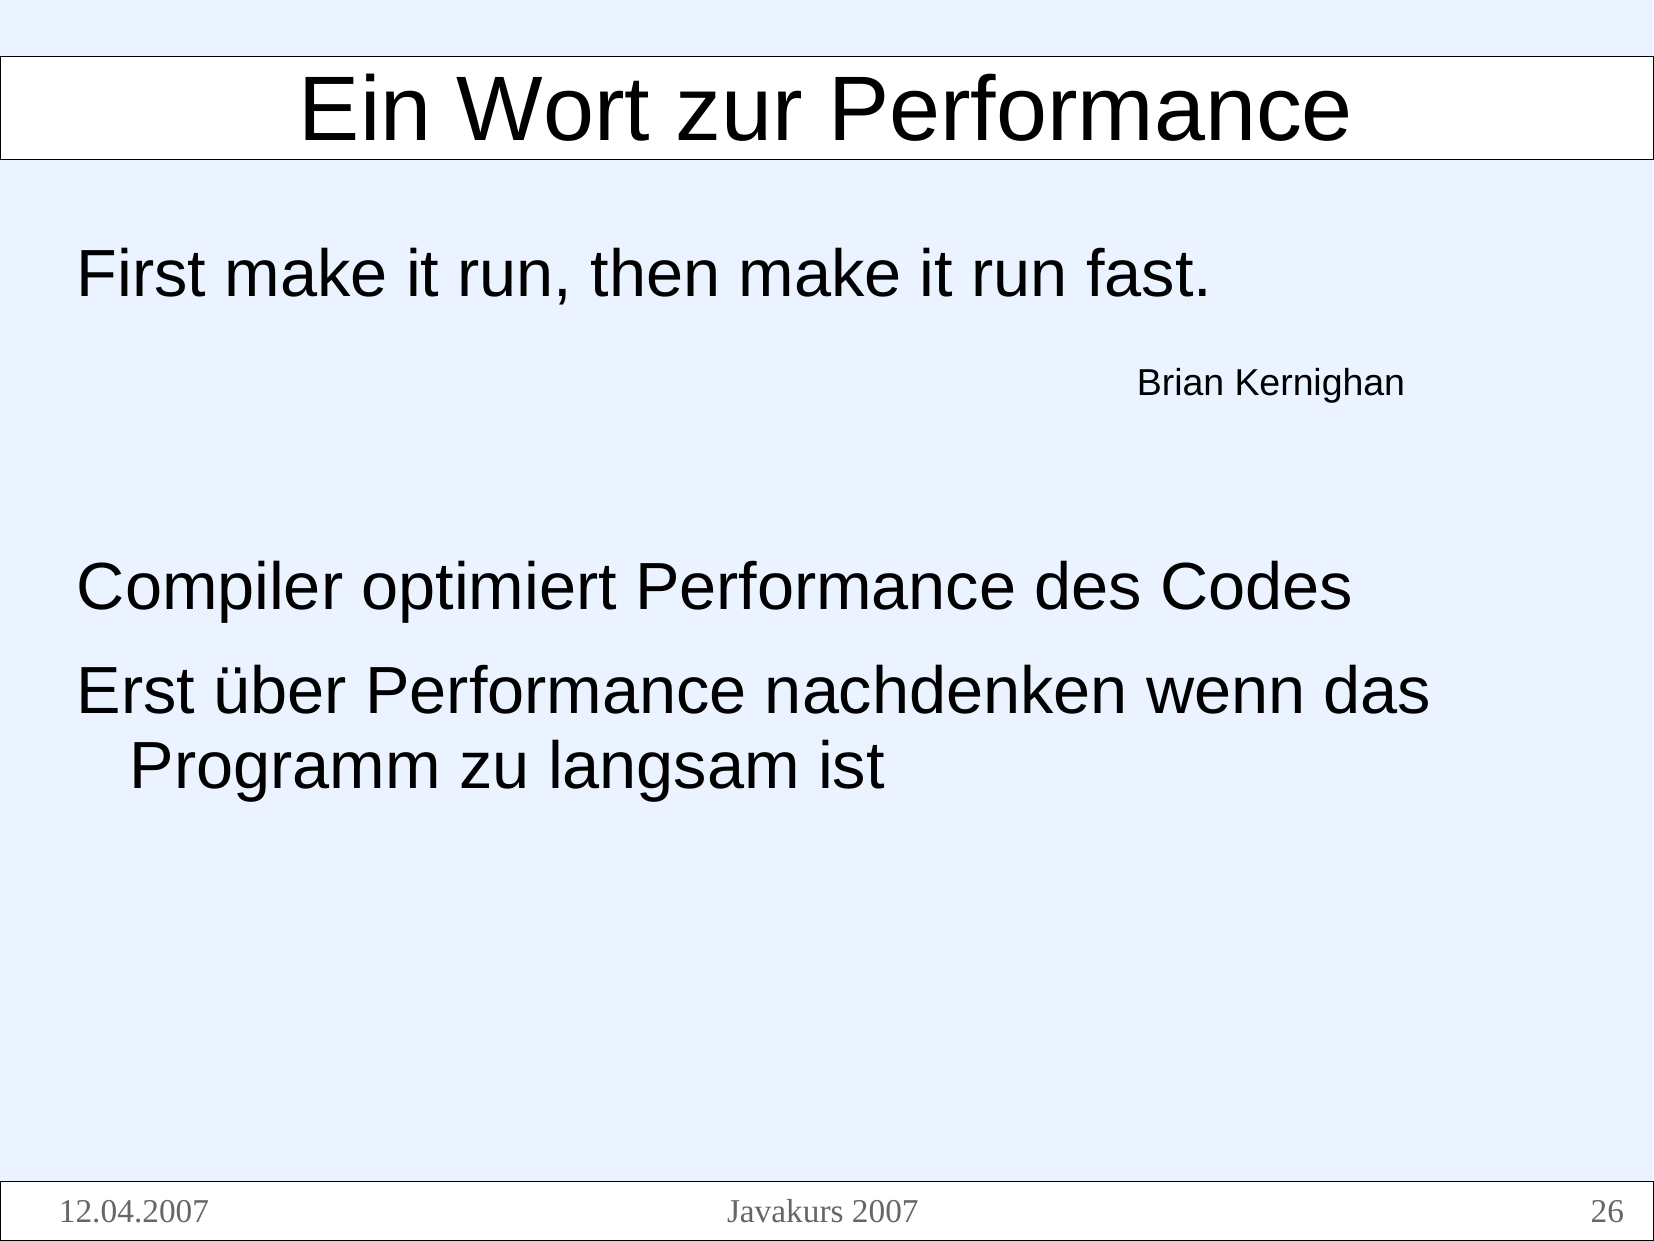

# Ein Wort zur Performance
First make it run, then make it run fast.
Compiler optimiert Performance des Codes
Erst über Performance nachdenken wenn das Programm zu langsam ist
Brian Kernighan
12.04.2007
Javakurs 2007
26